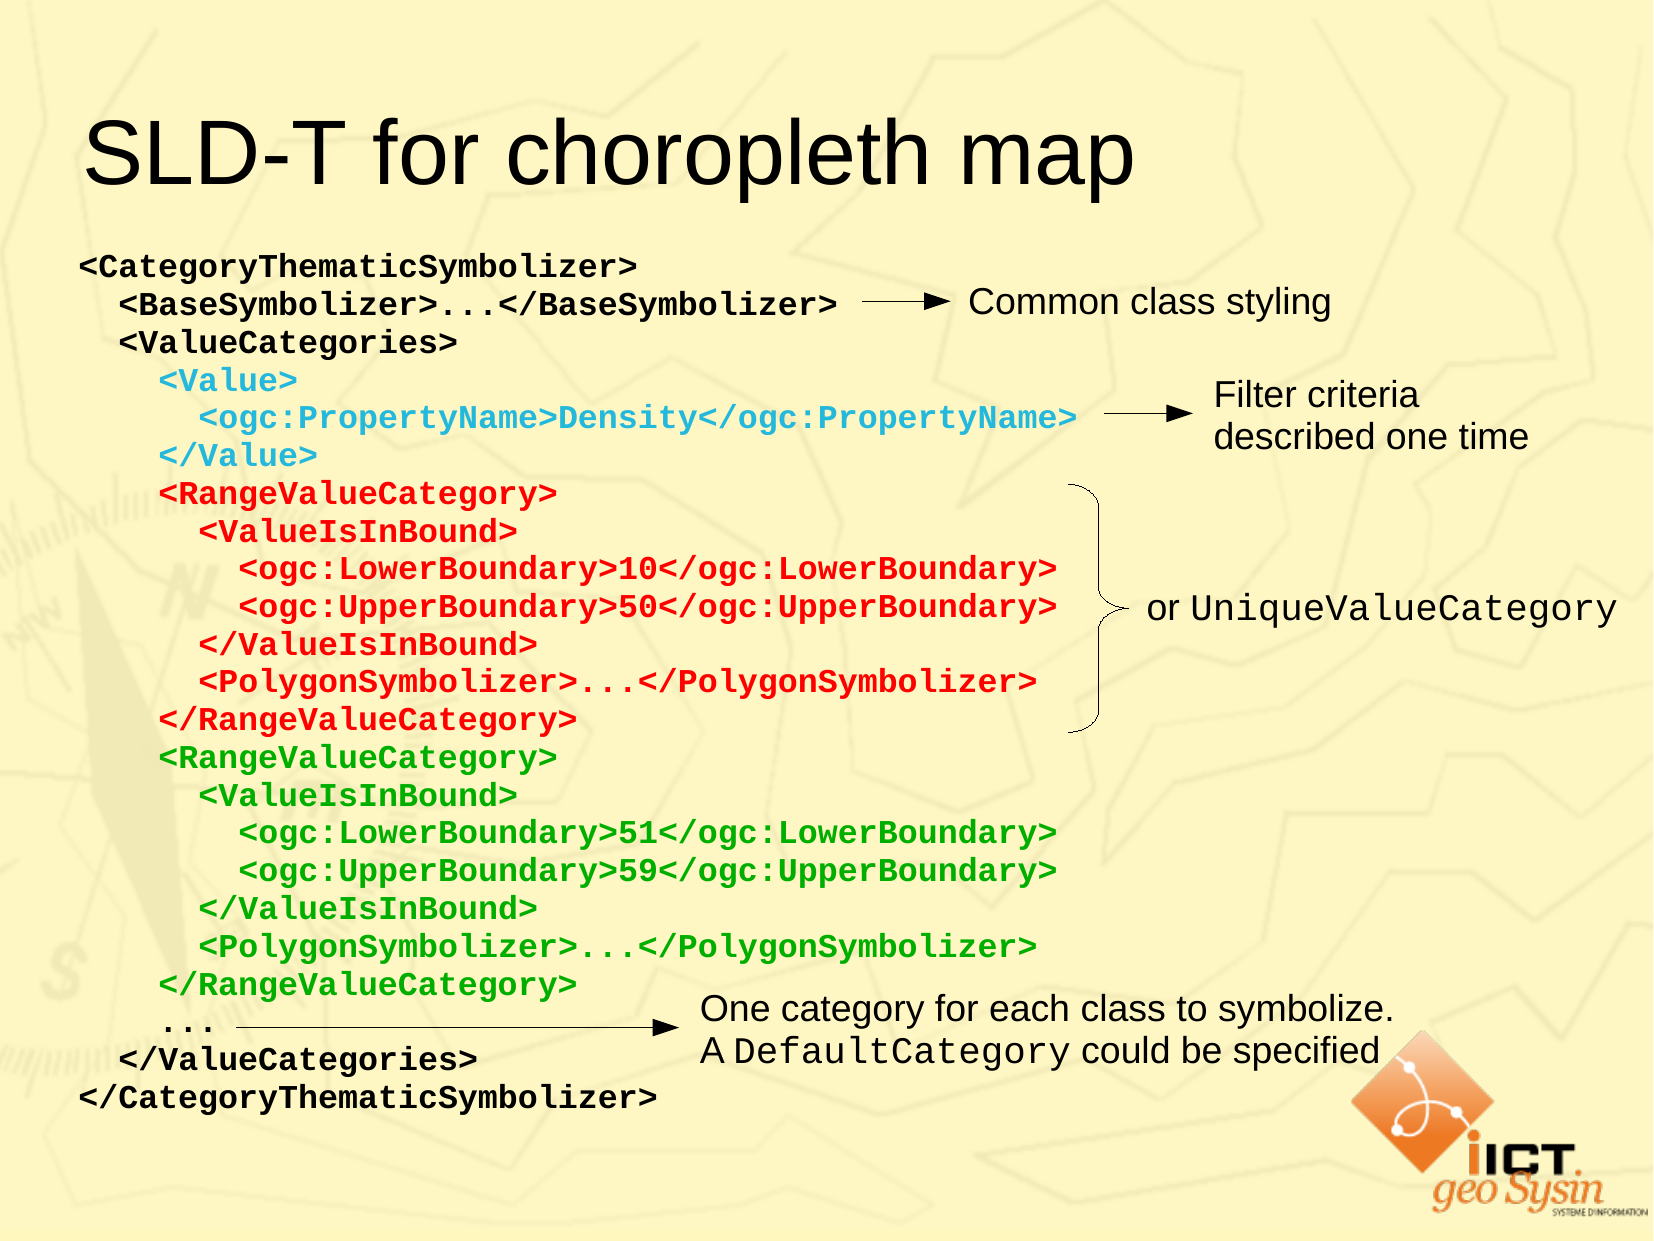

# SLD-T for choropleth map
 <CategoryThematicSymbolizer>
 <BaseSymbolizer>...</BaseSymbolizer>
 <ValueCategories>
 </ValueCategories>
 </CategoryThematicSymbolizer>
 <Value>
 <ogc:PropertyName>Density</ogc:PropertyName>
 </Value>
 <RangeValueCategory>
 <ValueIsInBound>
 <ogc:LowerBoundary>10</ogc:LowerBoundary>
 <ogc:UpperBoundary>50</ogc:UpperBoundary>
 </ValueIsInBound>
 <PolygonSymbolizer>...</PolygonSymbolizer>
 </RangeValueCategory>
 <RangeValueCategory>
 <ValueIsInBound>
 <ogc:LowerBoundary>51</ogc:LowerBoundary>
 <ogc:UpperBoundary>59</ogc:UpperBoundary>
 </ValueIsInBound>
 <PolygonSymbolizer>...</PolygonSymbolizer>
 </RangeValueCategory>
 ...
Common class styling
Filter criteria described one time
or UniqueValueCategory
One category for each class to symbolize.
A DefaultCategory could be specified